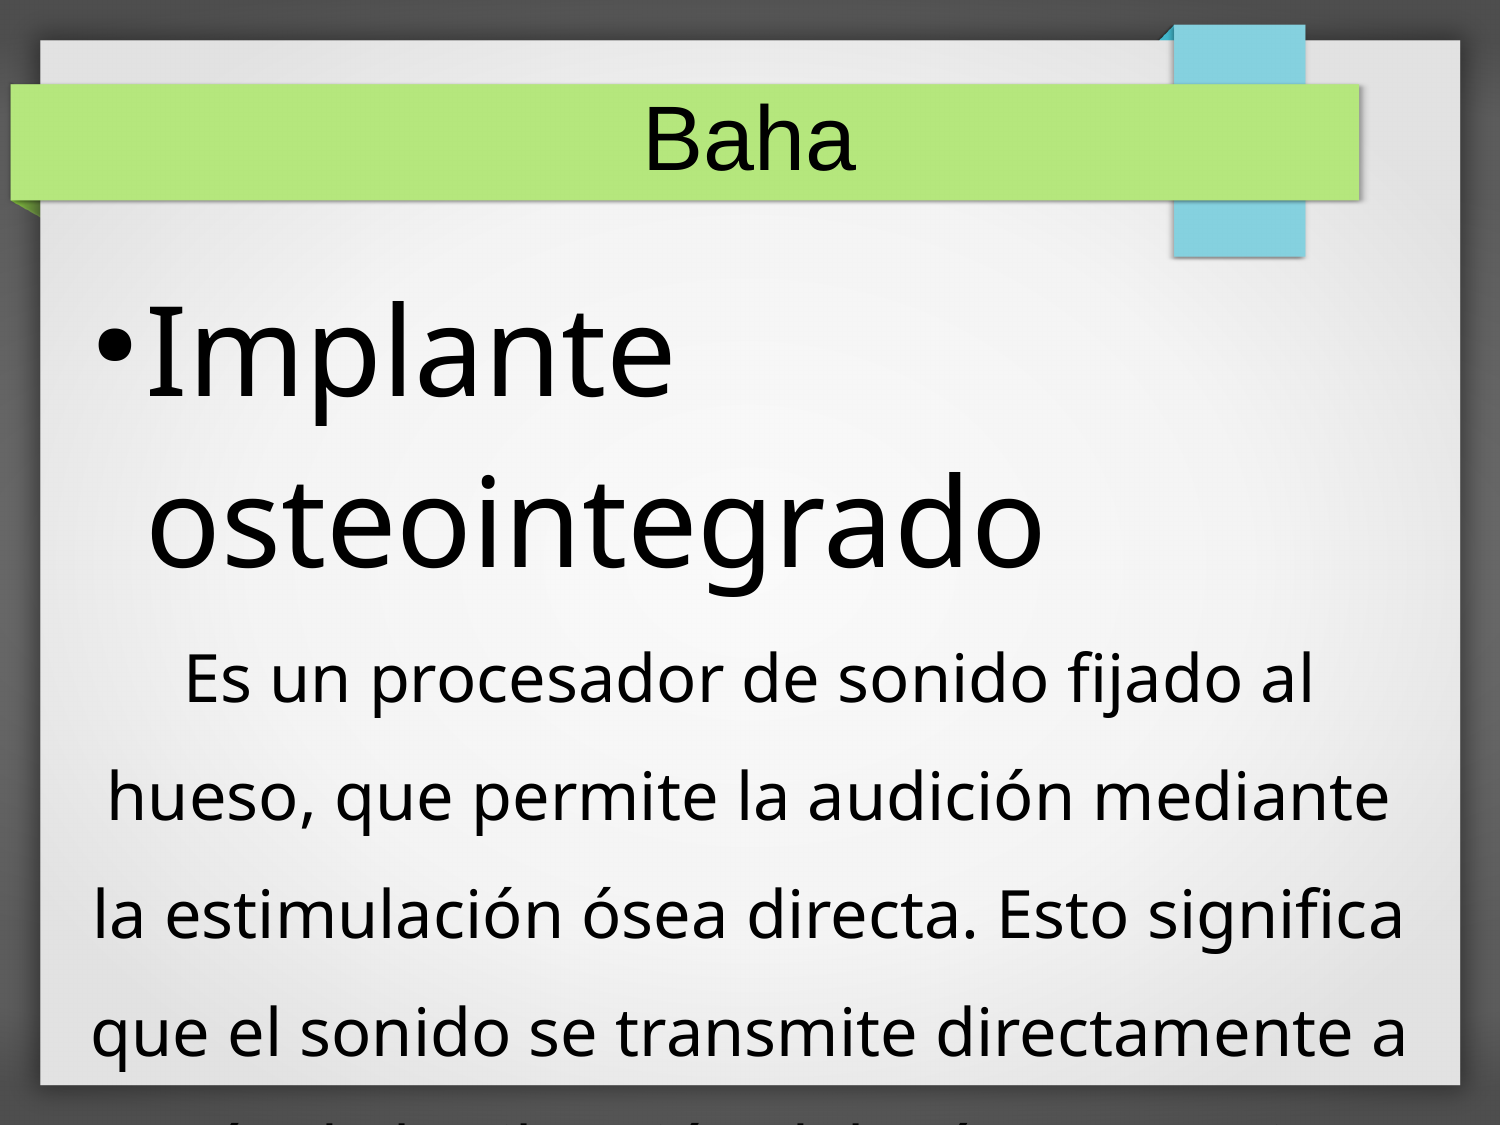

# Baha
Implante osteointegrado
Es un procesador de sonido fijado al hueso, que permite la audición mediante la estimulación ósea directa. Esto significa que el sonido se transmite directamente a través de la vibración del cráneo, gracias a un implante de titanio, evitando de ese modo el pasaje por el oído externo y medio.